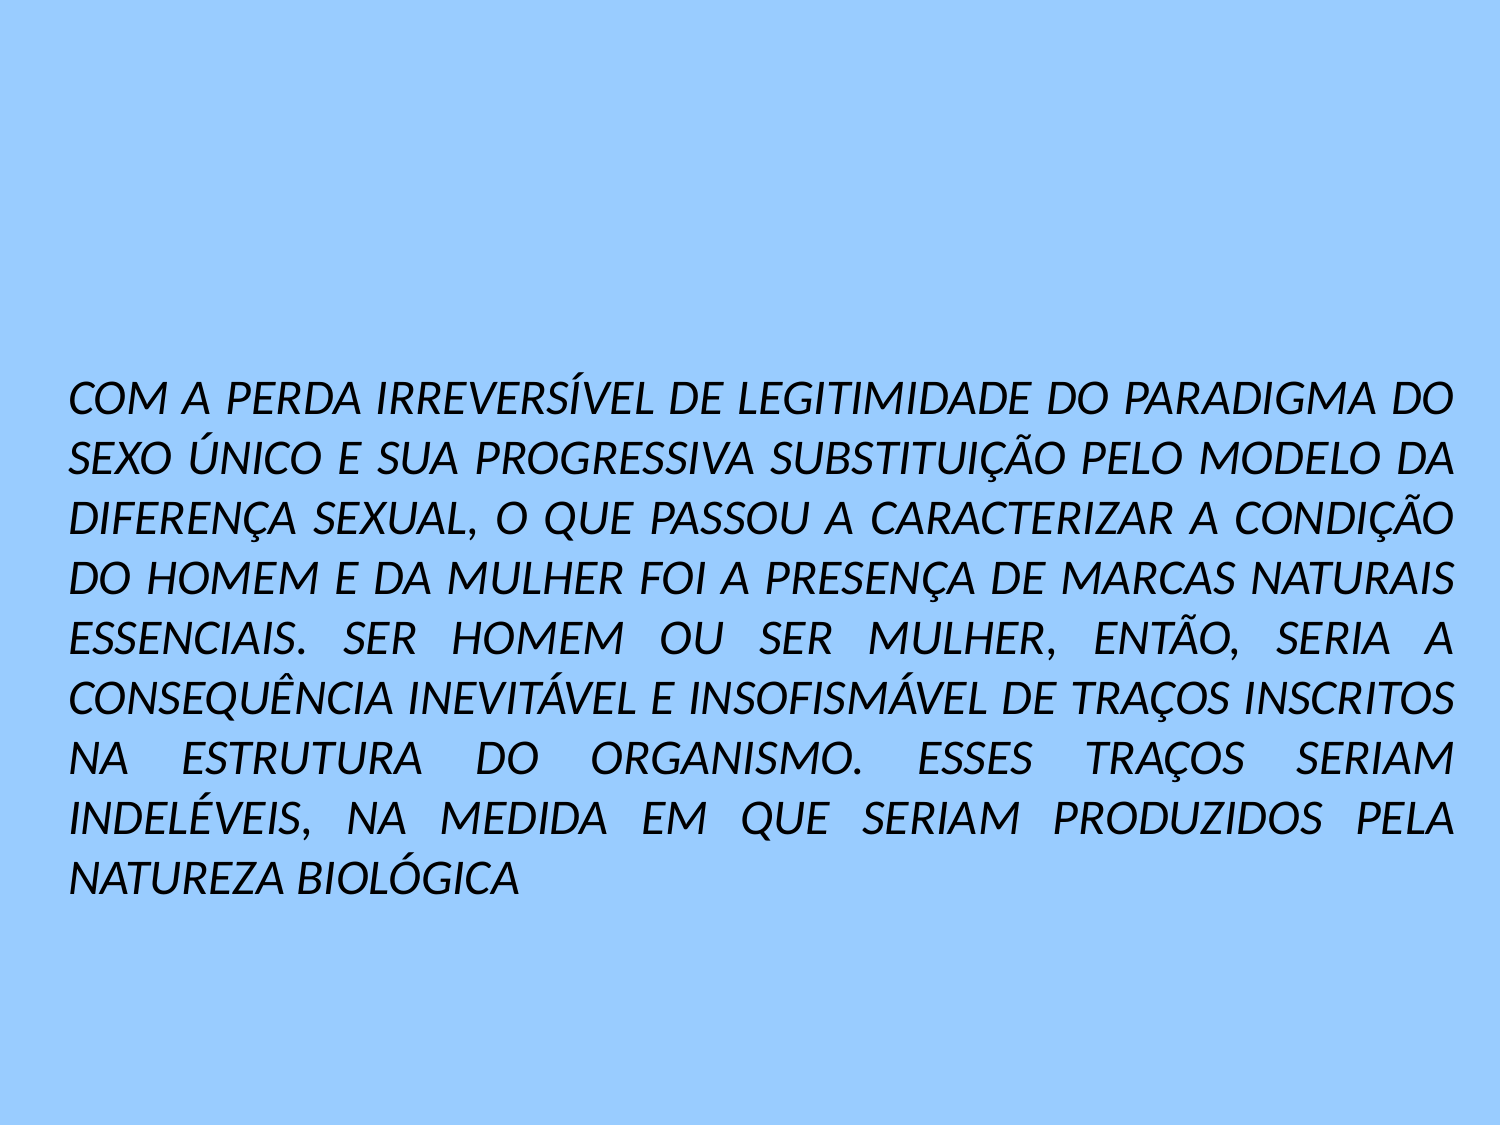

COM A PERDA IRREVERSÍVEL DE LEGITIMIDADE DO PARADIGMA DO SEXO ÚNICO E SUA PROGRESSIVA SUBSTITUIÇÃO PELO MODELO DA DIFERENÇA SEXUAL, O QUE PASSOU A CARACTERIZAR A CONDIÇÃO DO HOMEM E DA MULHER FOI A PRESENÇA DE MARCAS NATURAIS ESSENCIAIS. SER HOMEM OU SER MULHER, ENTÃO, SERIA A CONSEQUÊNCIA INEVITÁVEL E INSOFISMÁVEL DE TRAÇOS INSCRITOS NA ESTRUTURA DO ORGANISMO. ESSES TRAÇOS SERIAM INDELÉVEIS, NA MEDIDA EM QUE SERIAM PRODUZIDOS PELA NATUREZA BIOLÓGICA